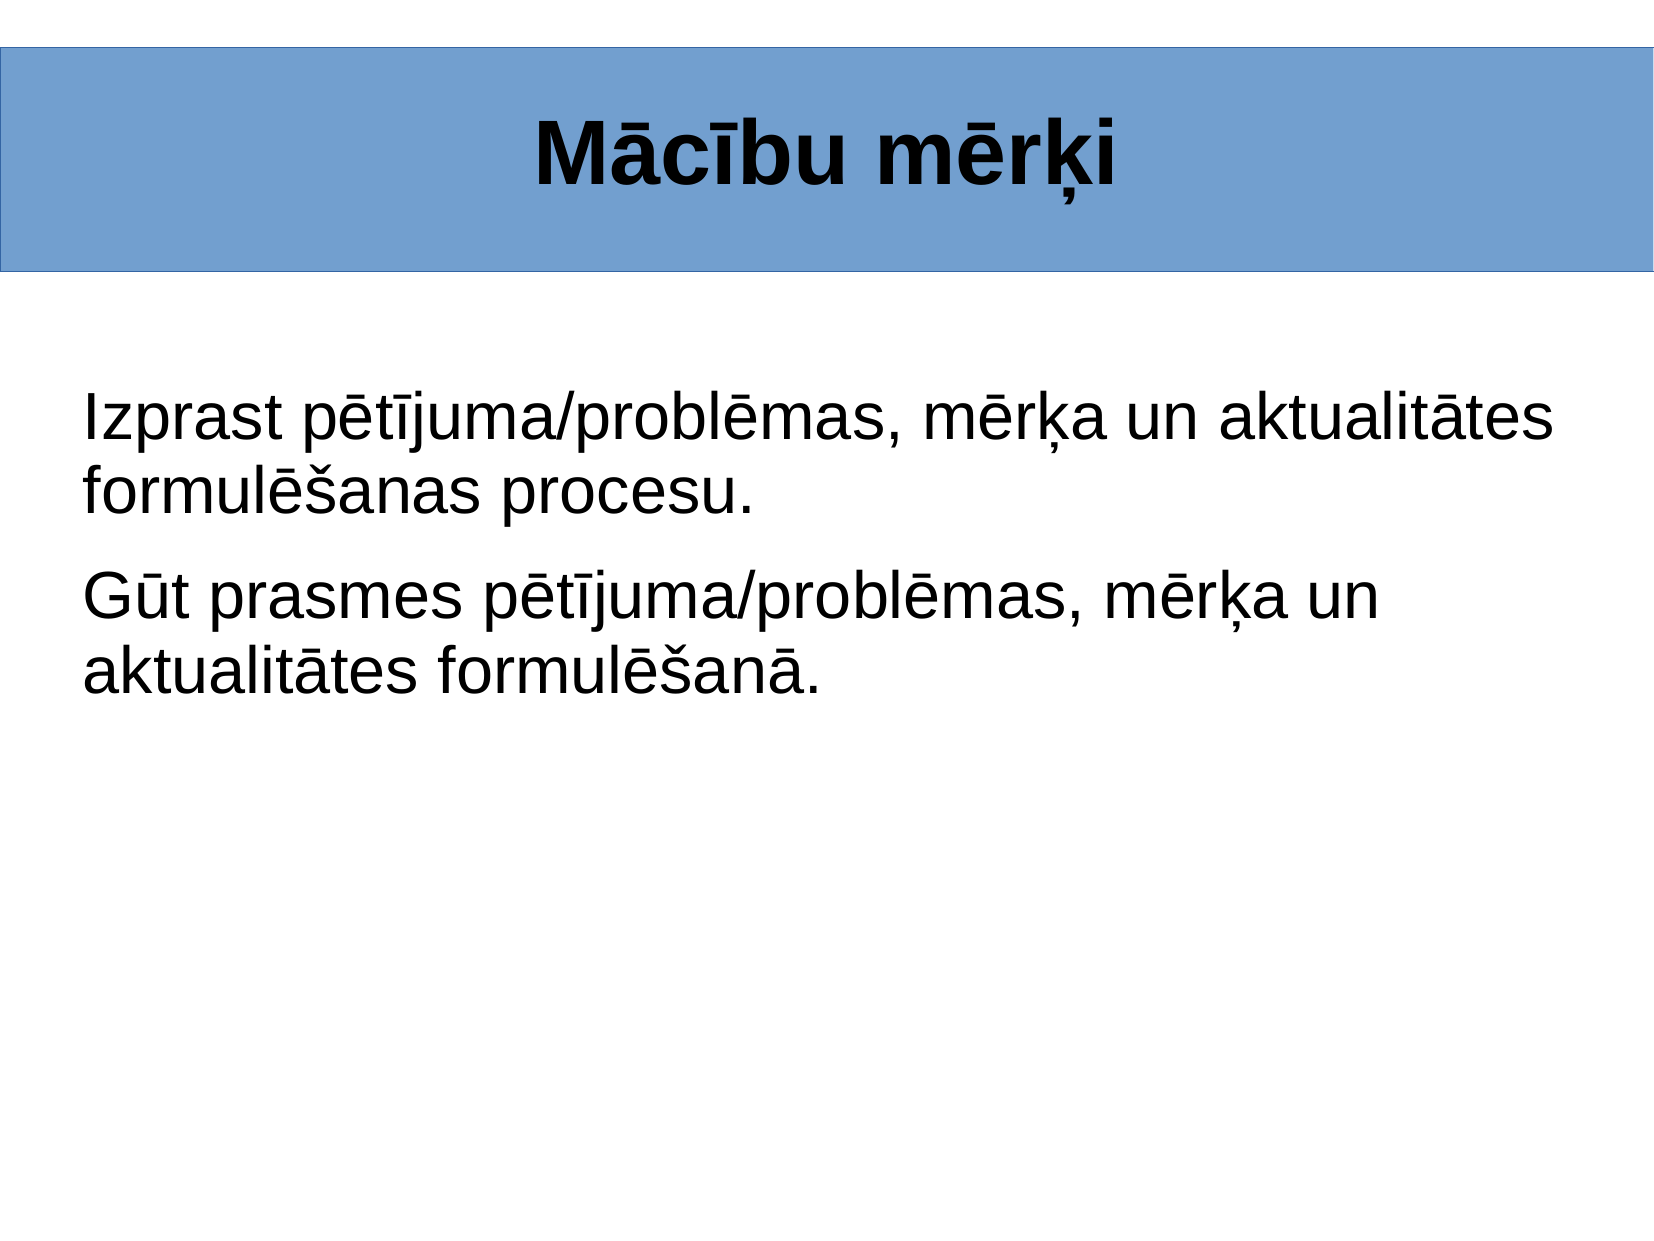

# Mācību mērķi
Izprast pētījuma/problēmas, mērķa un aktualitātes formulēšanas procesu.
Gūt prasmes pētījuma/problēmas, mērķa un aktualitātes formulēšanā.